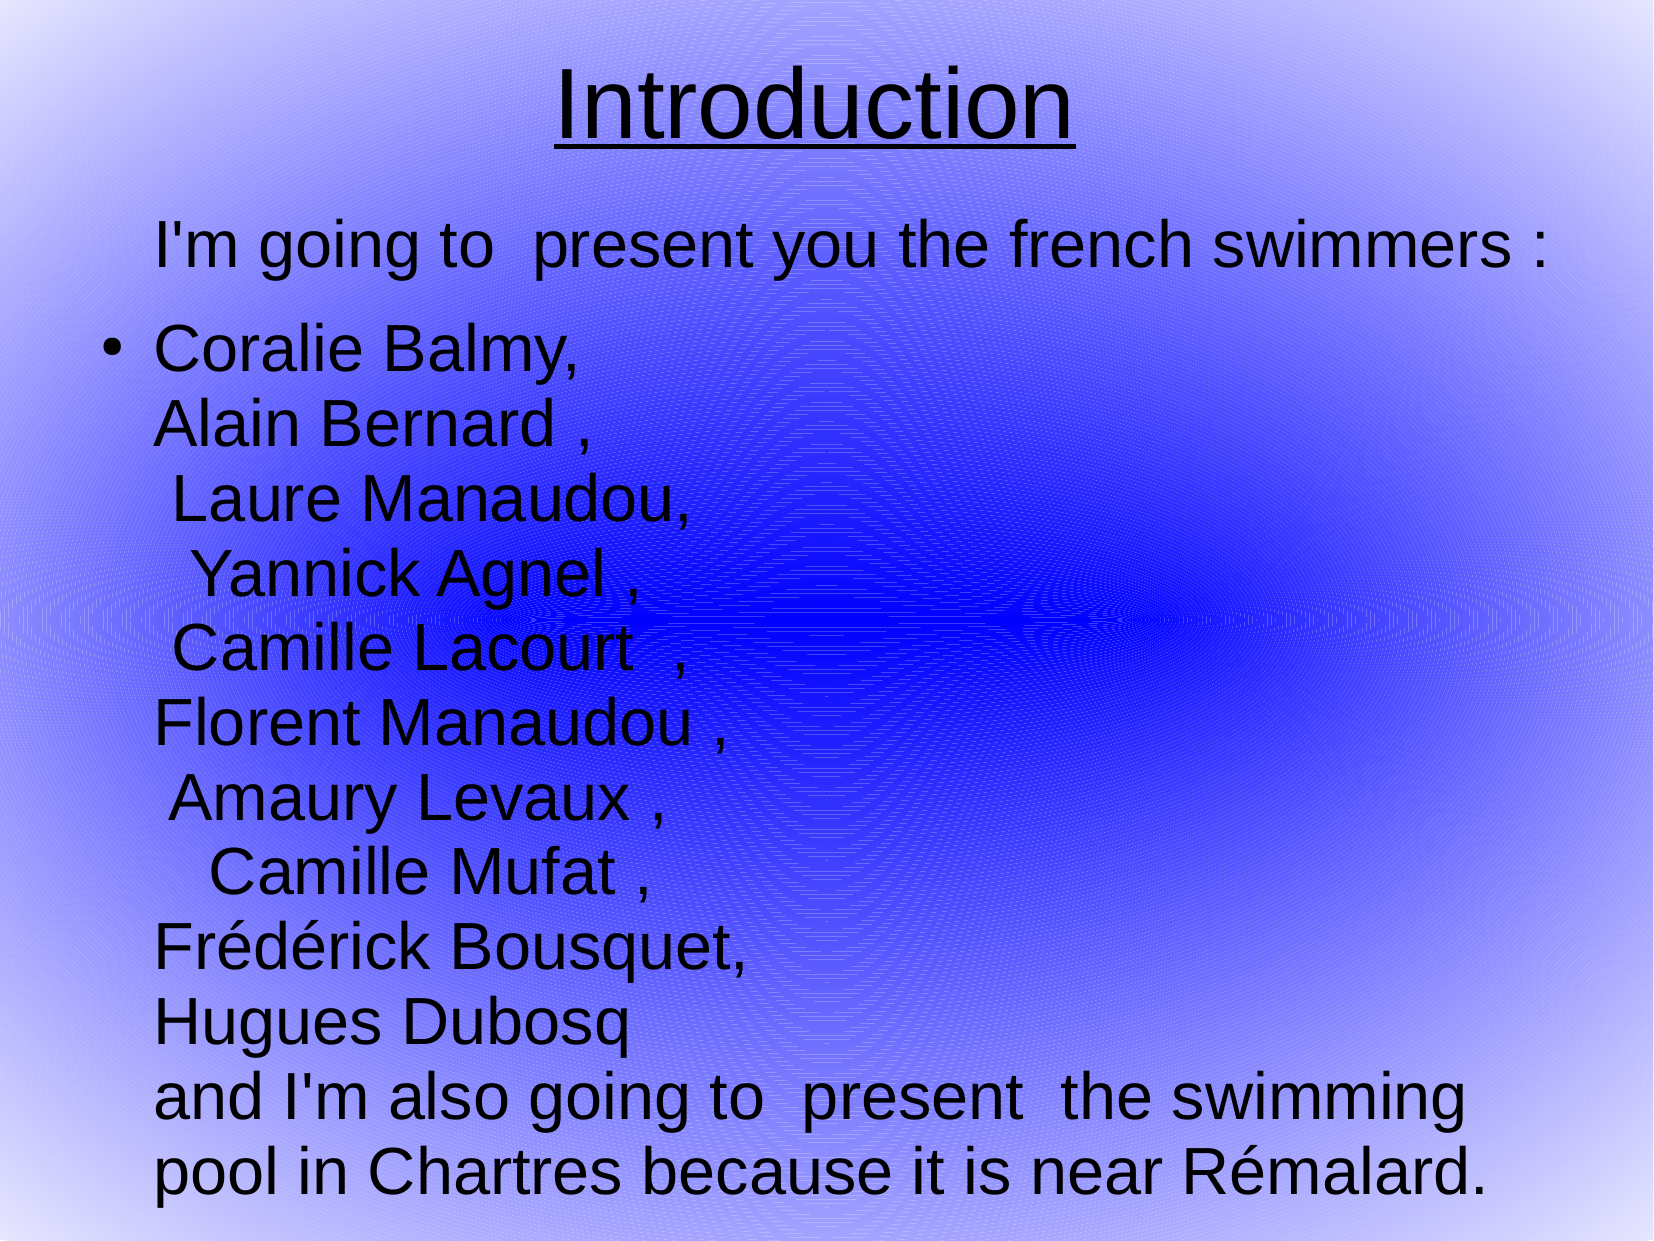

# Introduction
I'm going to present you the french swimmers :
Coralie Balmy, Alain Bernard , Laure Manaudou, Yannick Agnel , Camille Lacourt , Florent Manaudou , Amaury Levaux , Camille Mufat , Frédérick Bousquet, Hugues Dubosq and I'm also going to present the swimming pool in Chartres because it is near Rémalard.